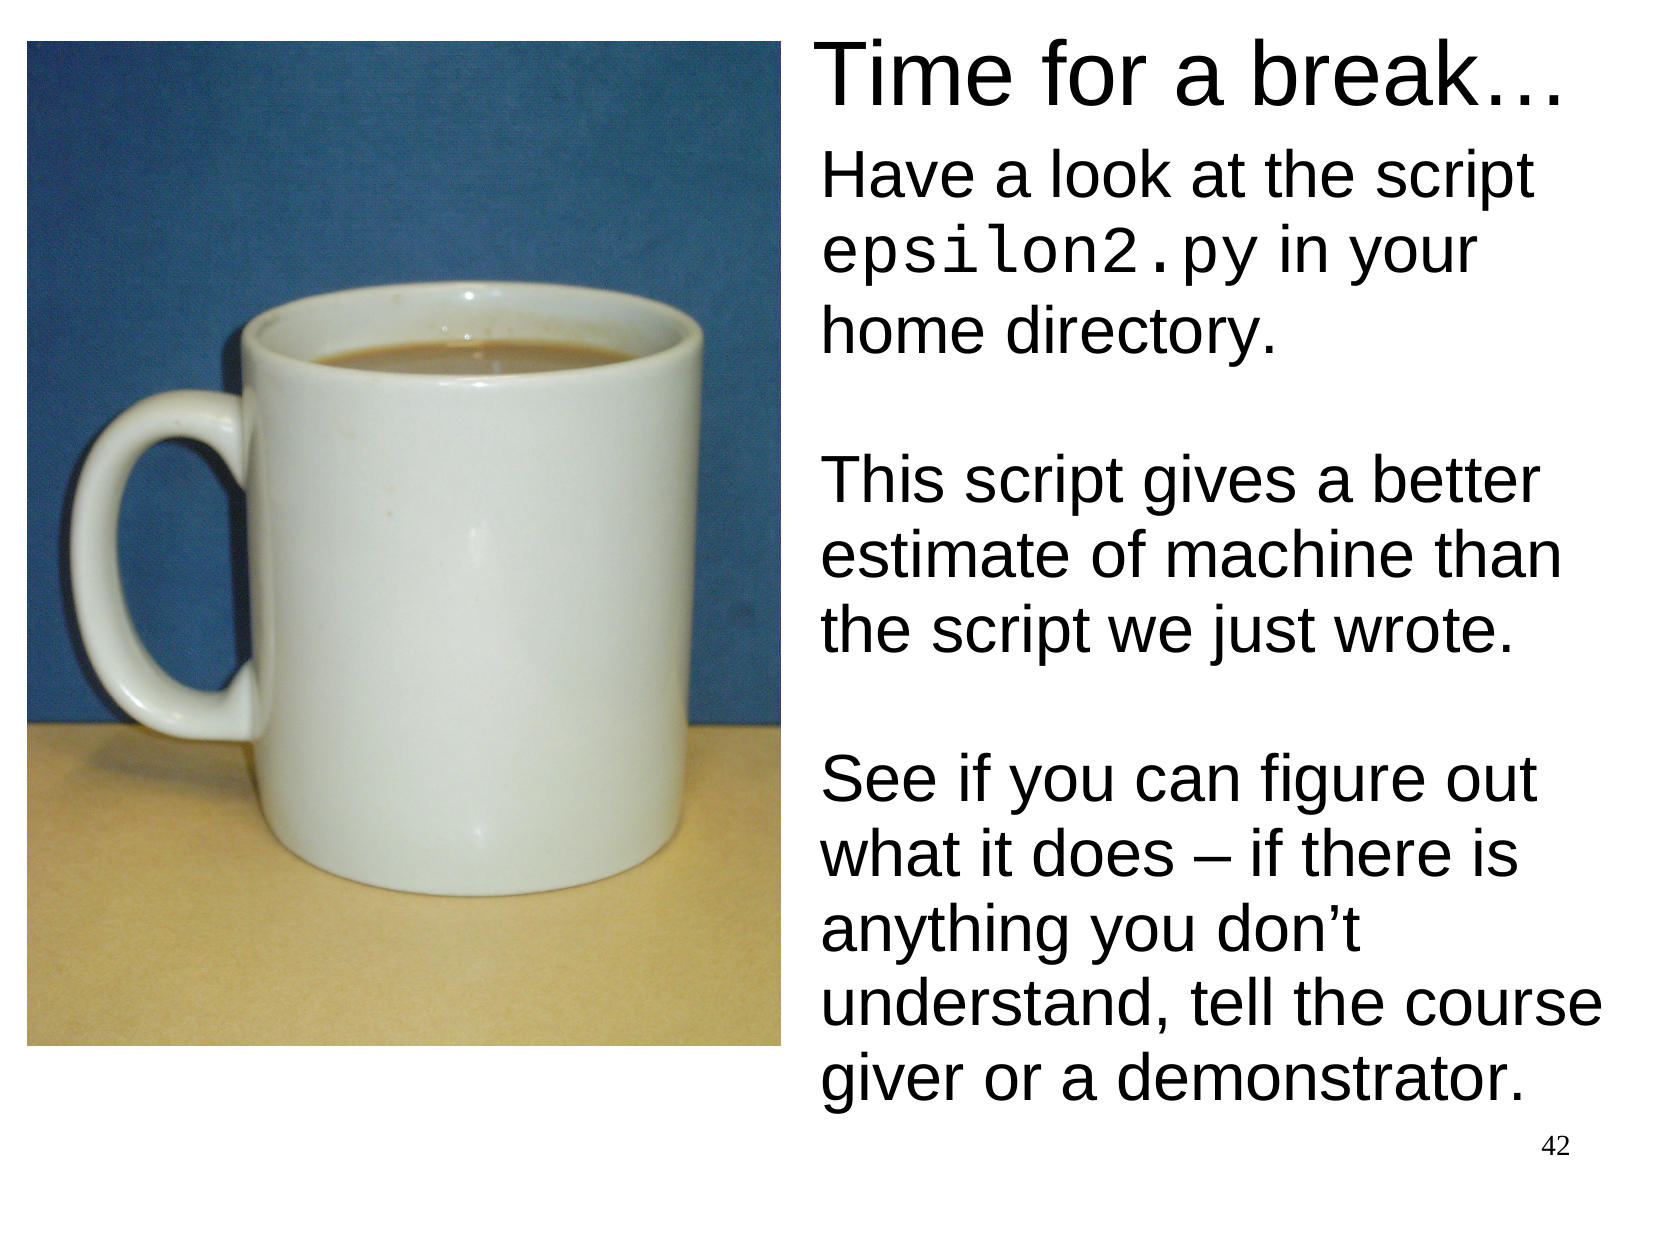

Time for a break…
Have a look at the script
epsilon2.py in your
home directory.
This script gives a better
estimate of machine than
the script we just wrote.
See if you can figure out
what it does – if there is
anything you don’t
understand, tell the course
giver or a demonstrator.
42